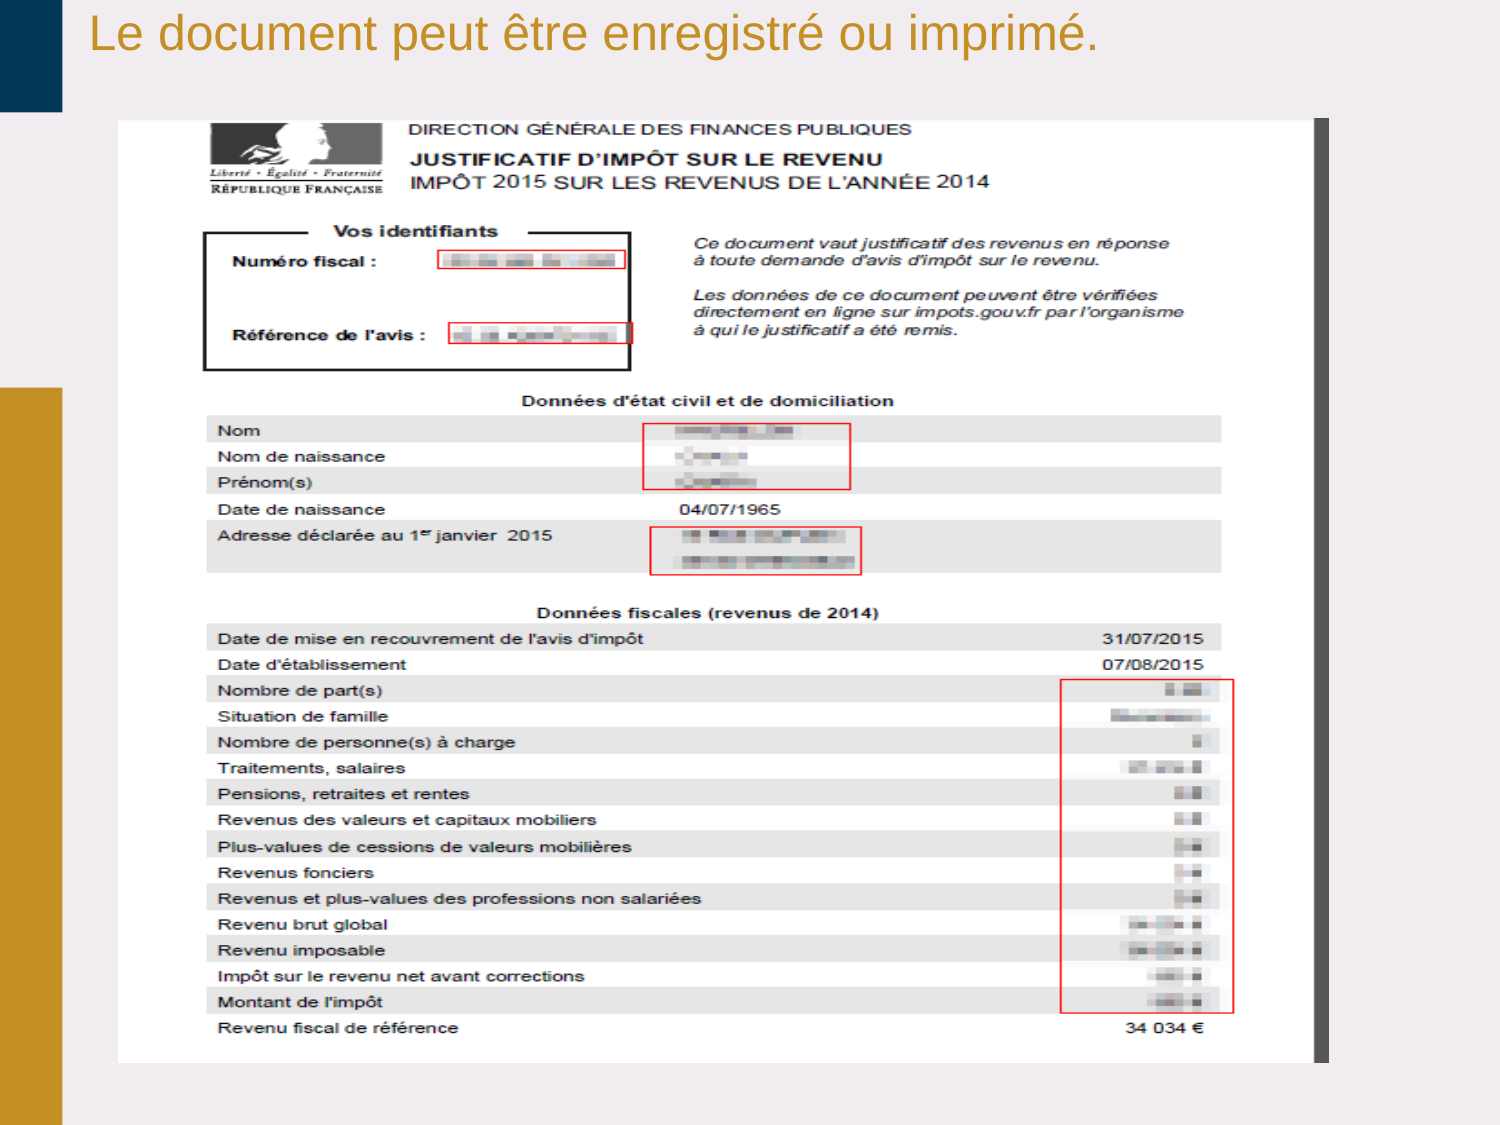

# Le document peut être enregistré ou imprimé.